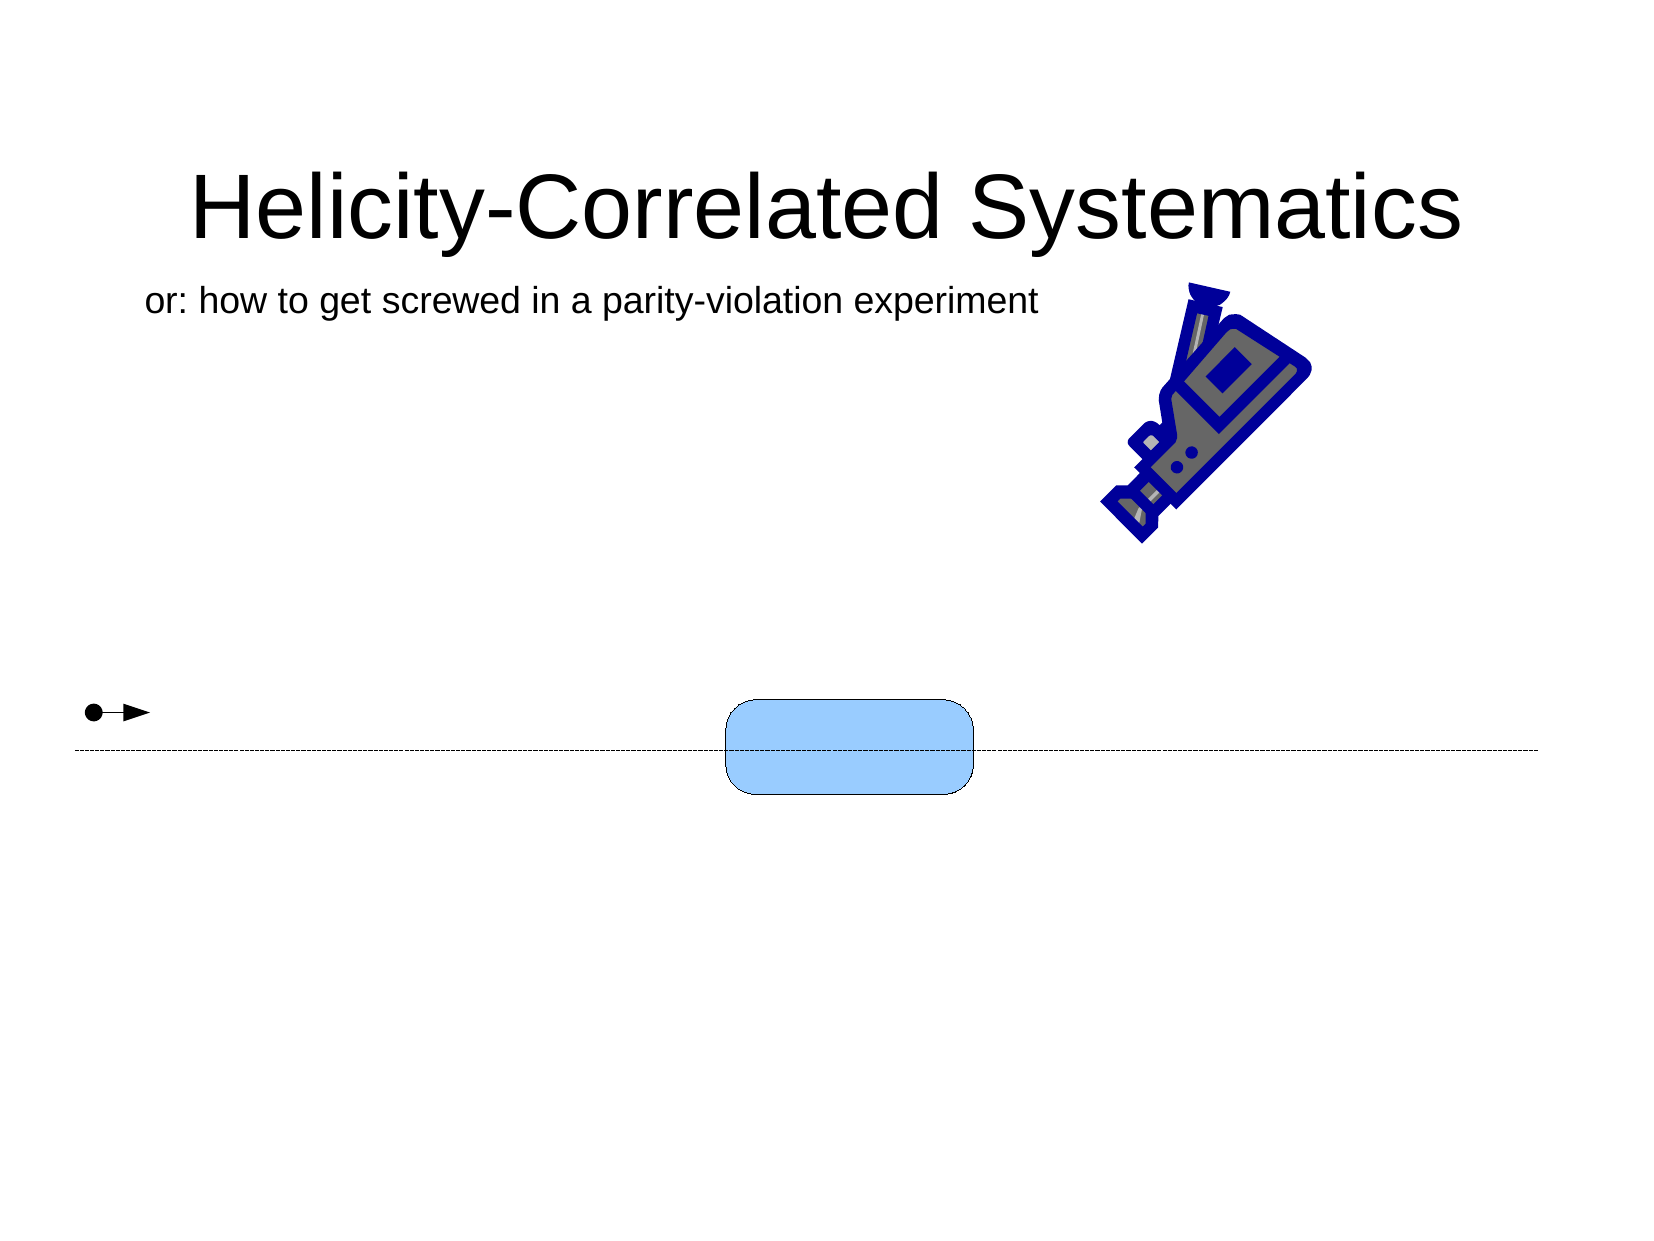

# Helicity-Correlated Systematics
or: how to get screwed in a parity-violation experiment